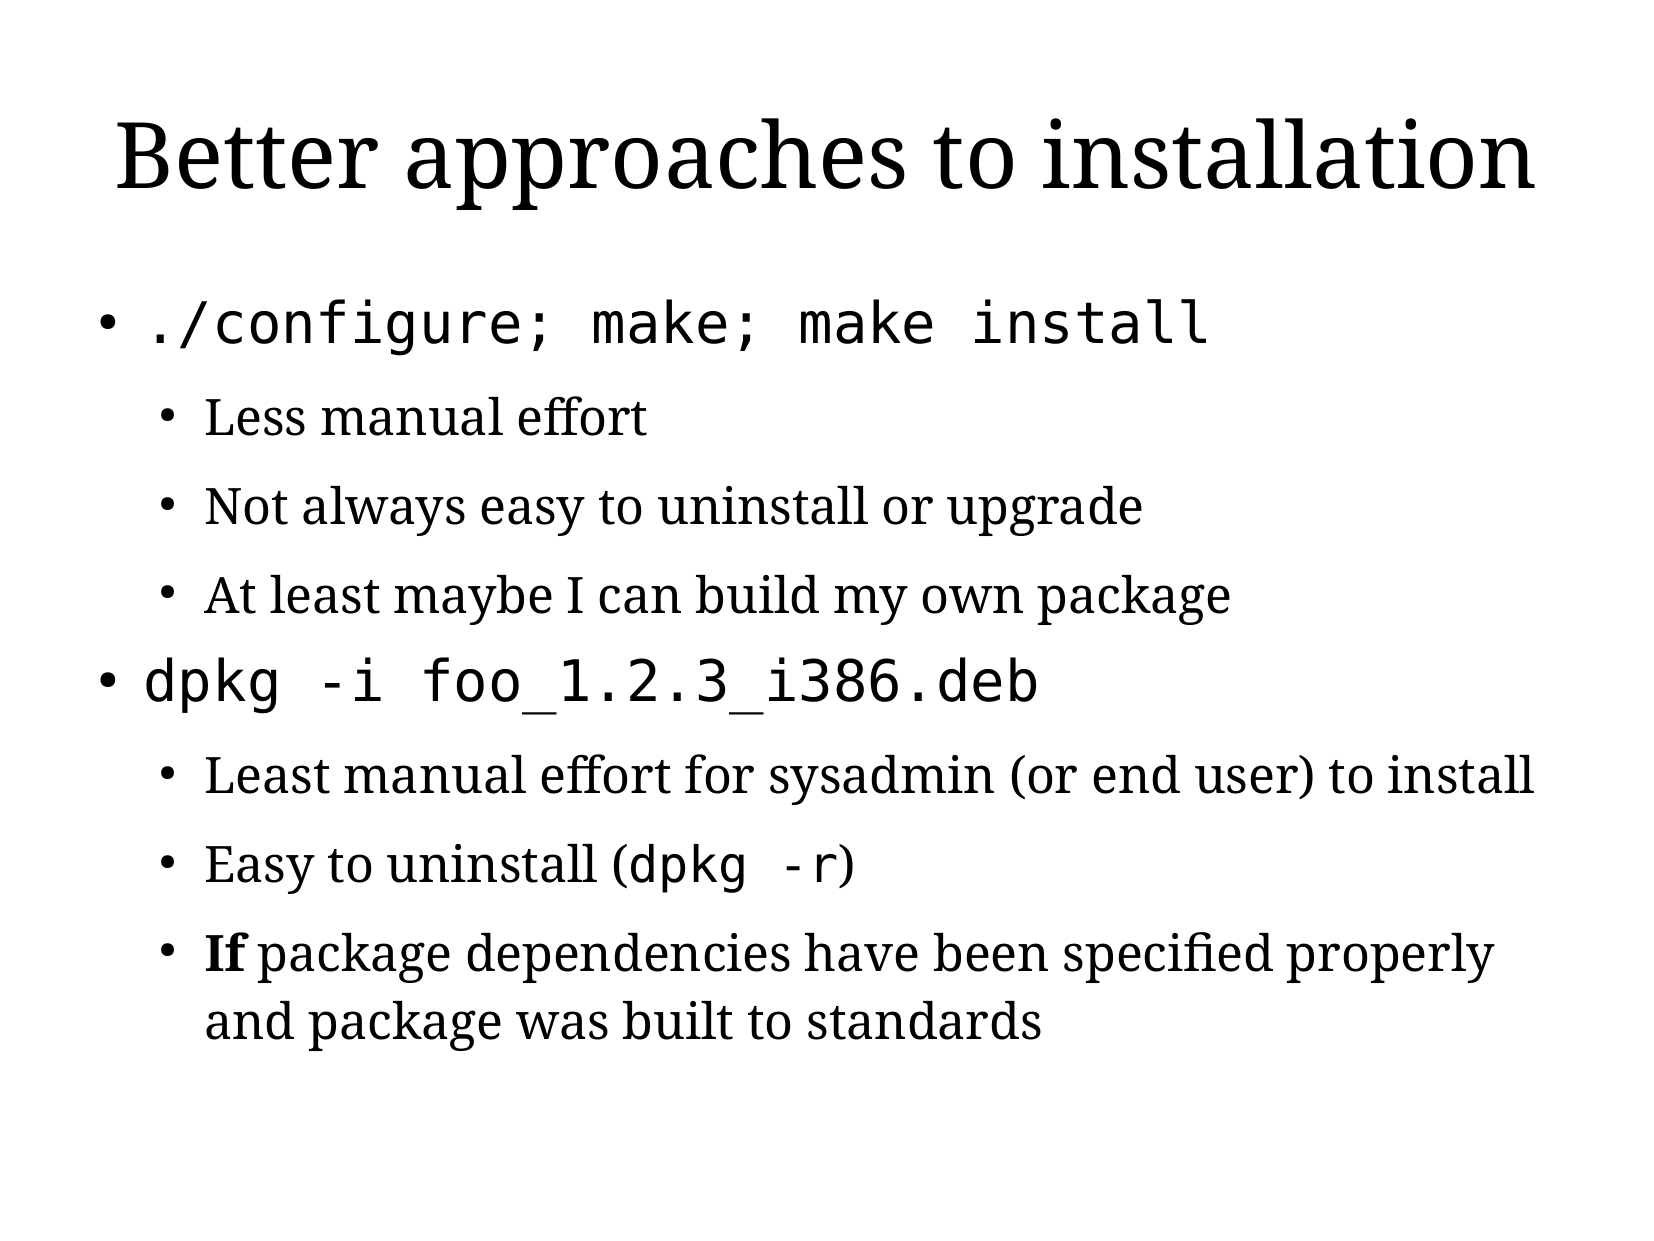

# Better approaches to installation
./configure; make; make install
Less manual effort
Not always easy to uninstall or upgrade
At least maybe I can build my own package
dpkg -i foo_1.2.3_i386.deb
Least manual effort for sysadmin (or end user) to install
Easy to uninstall (dpkg -r)
If package dependencies have been specified properly and package was built to standards